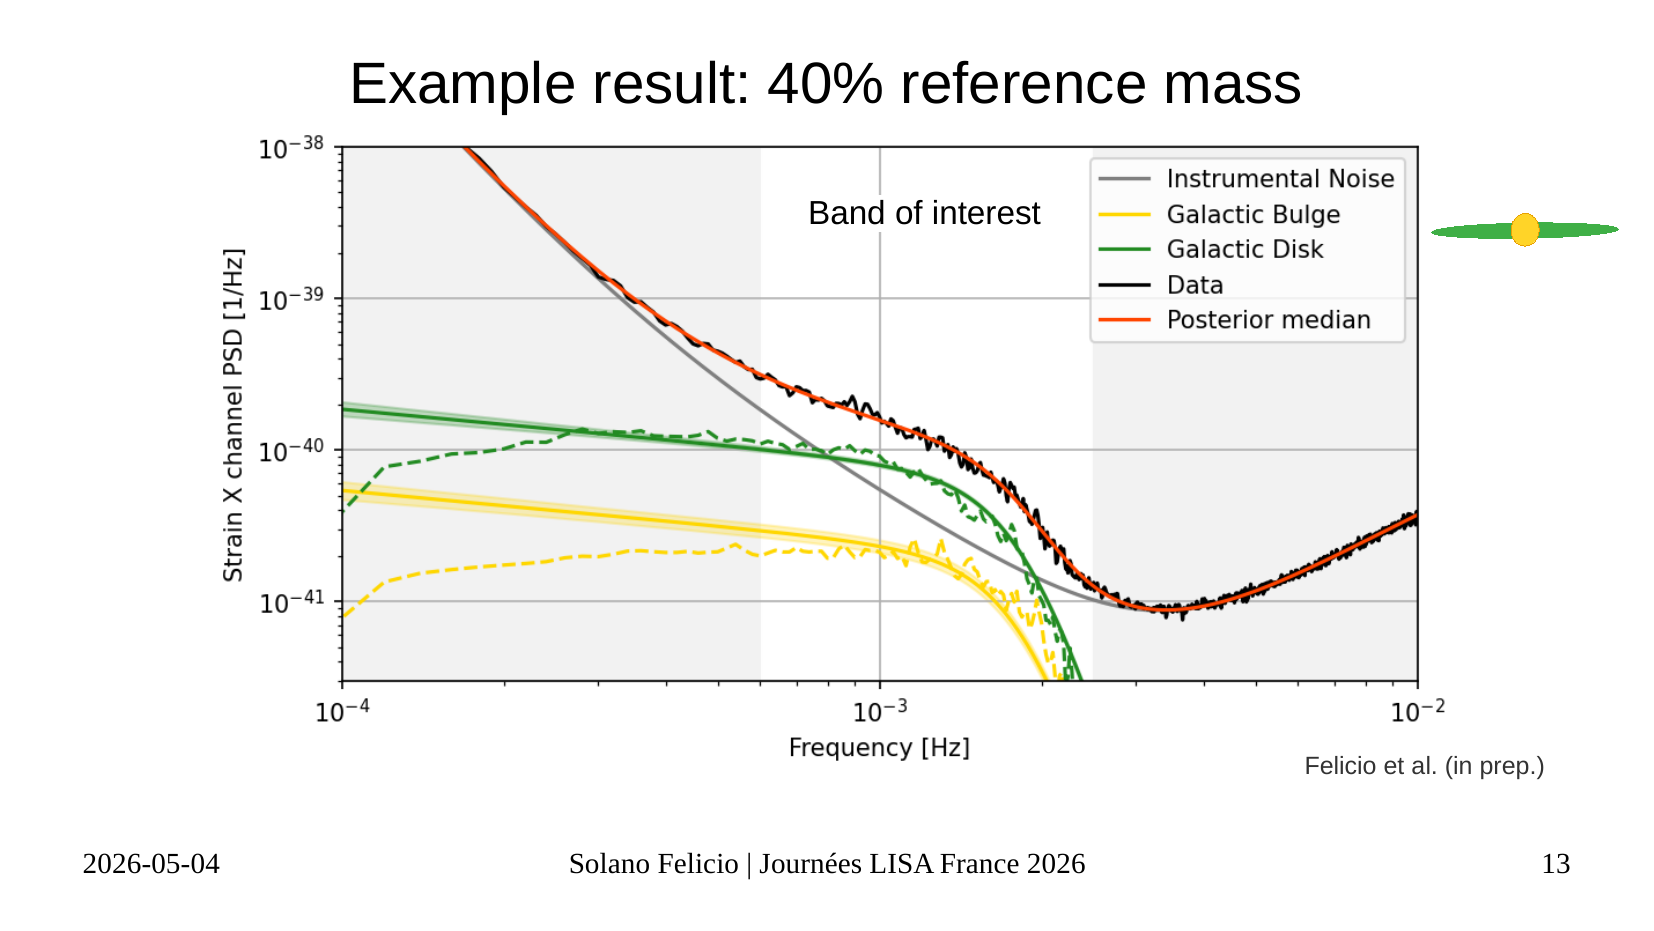

# Example result: 40% reference mass
Band of interest
Felicio et al. (in prep.)
2026-05-04
Solano Felicio | Journées LISA France 2026
13